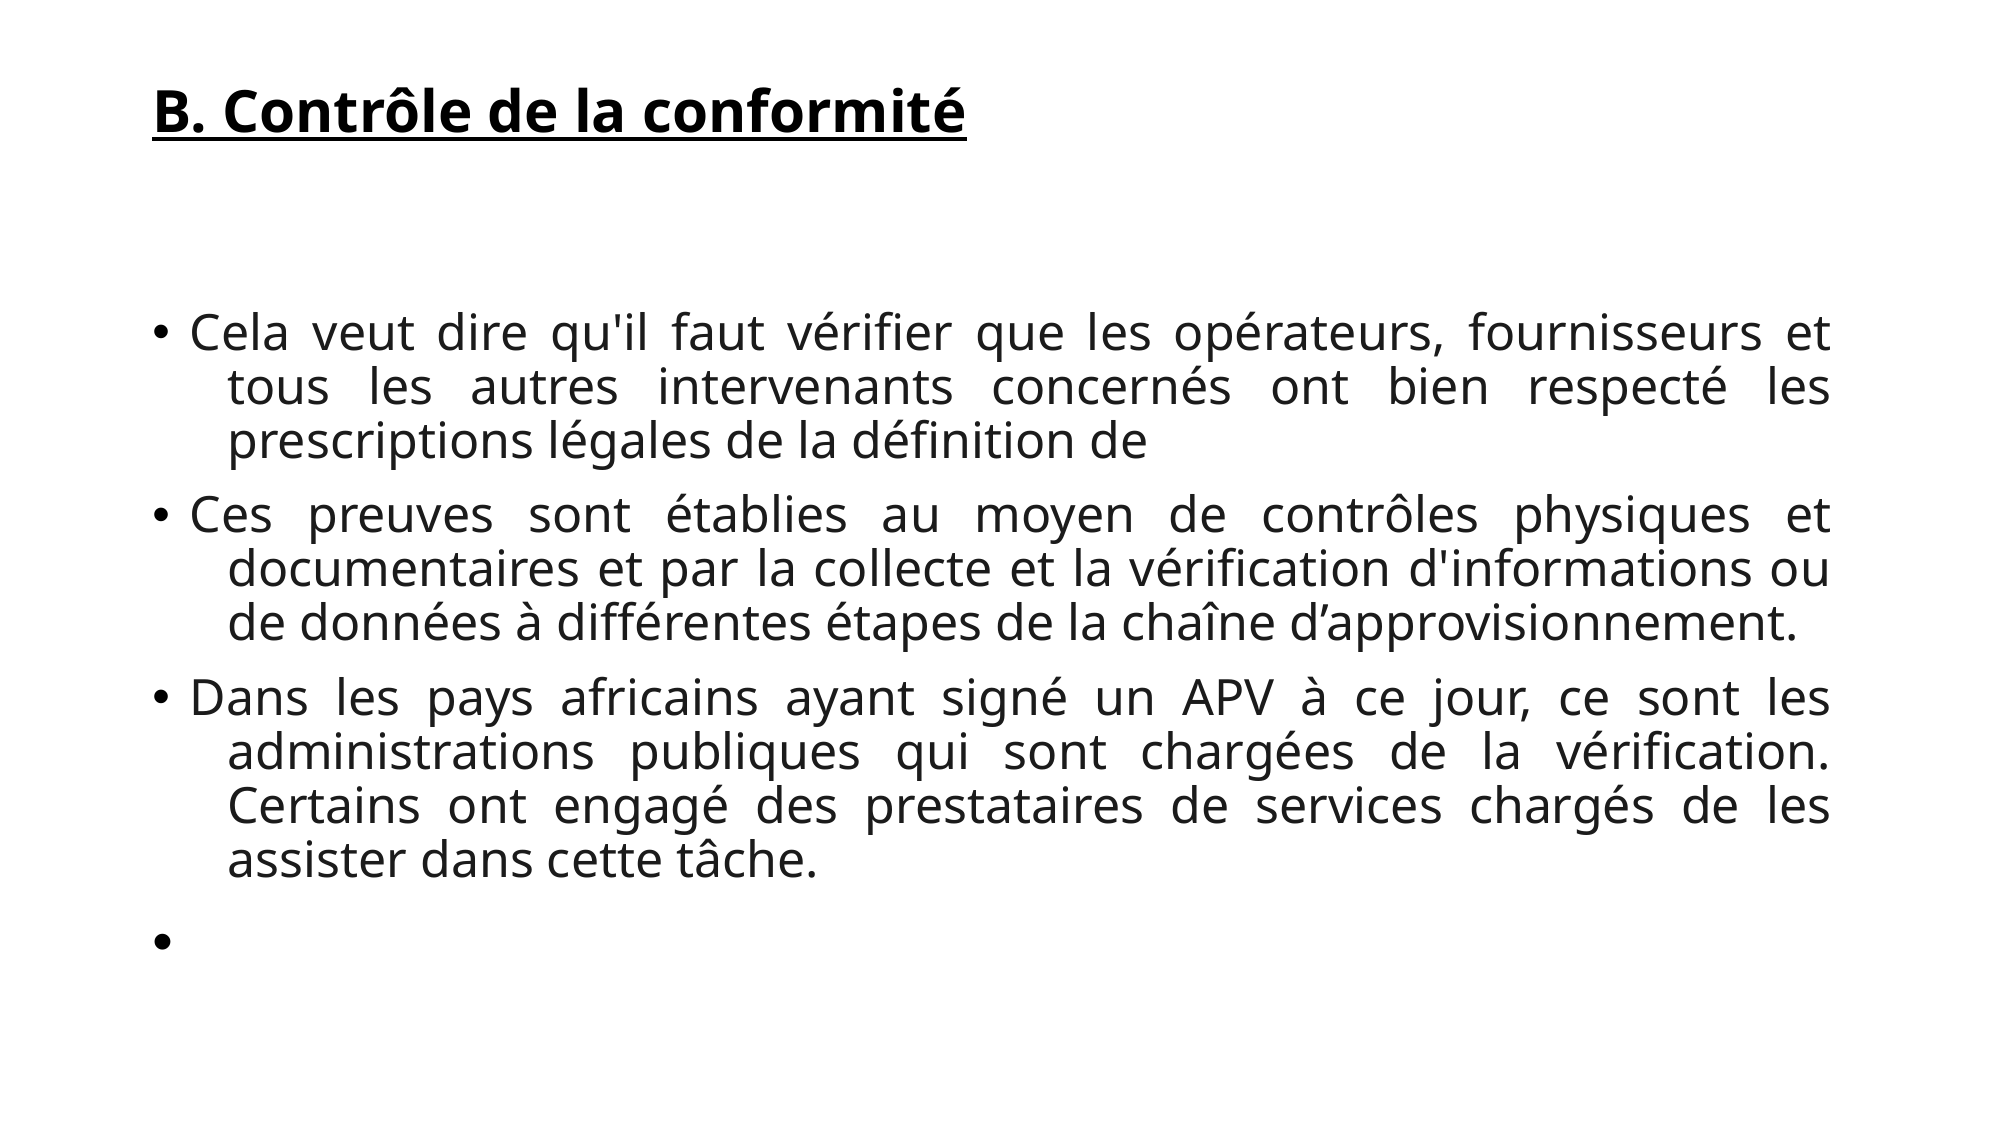

# B. Contrôle de la conformité
Cela veut dire qu'il faut vérifier que les opérateurs, fournisseurs et tous les autres intervenants concernés ont bien respecté les prescriptions légales de la définition de
Ces preuves sont établies au moyen de contrôles physiques et documentaires et par la collecte et la vérification d'informations ou de données à différentes étapes de la chaîne d’approvisionnement.
Dans les pays africains ayant signé un APV à ce jour, ce sont les administrations publiques qui sont chargées de la vérification. Certains ont engagé des prestataires de services chargés de les assister dans cette tâche.